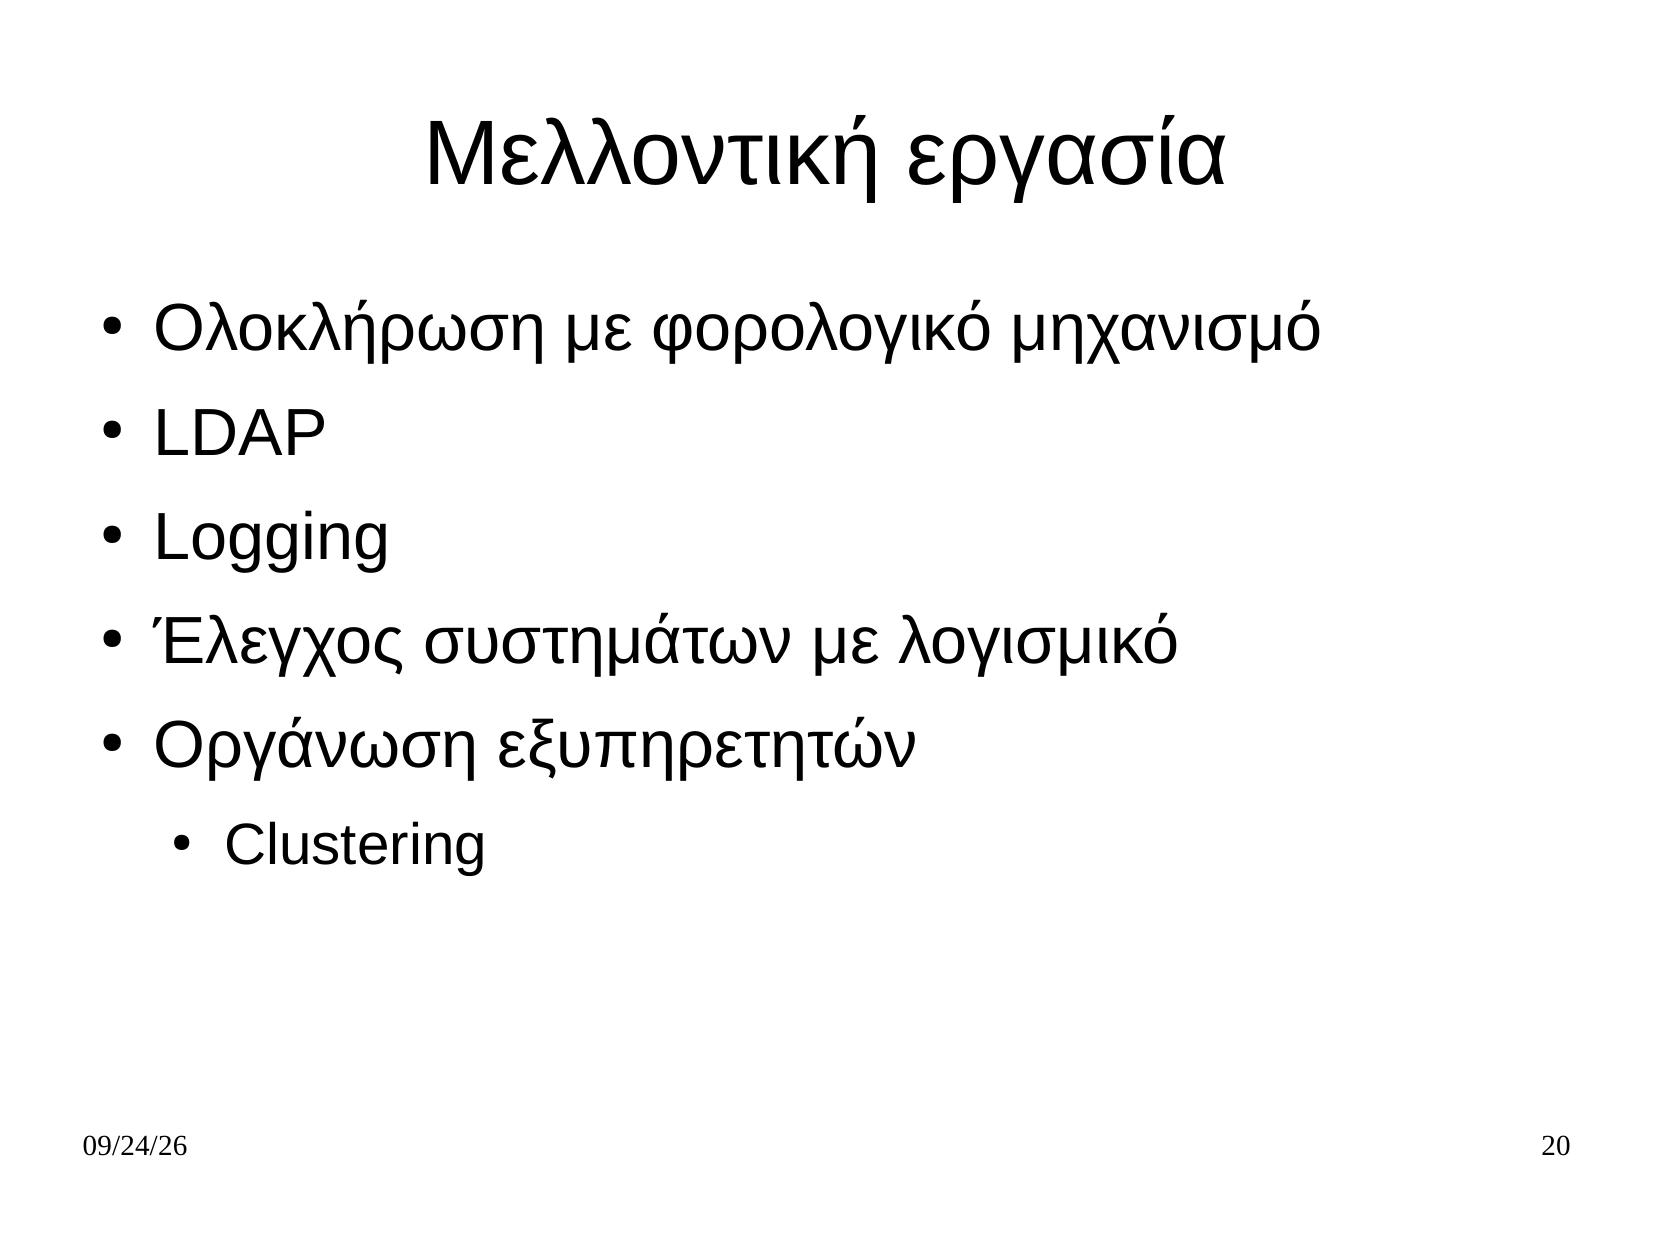

# Μελλοντική εργασία
Ολοκλήρωση με φορολογικό μηχανισμό
LDAP
Logging
Έλεγχος συστημάτων με λογισμικό
Οργάνωση εξυπηρετητών
Clustering
20